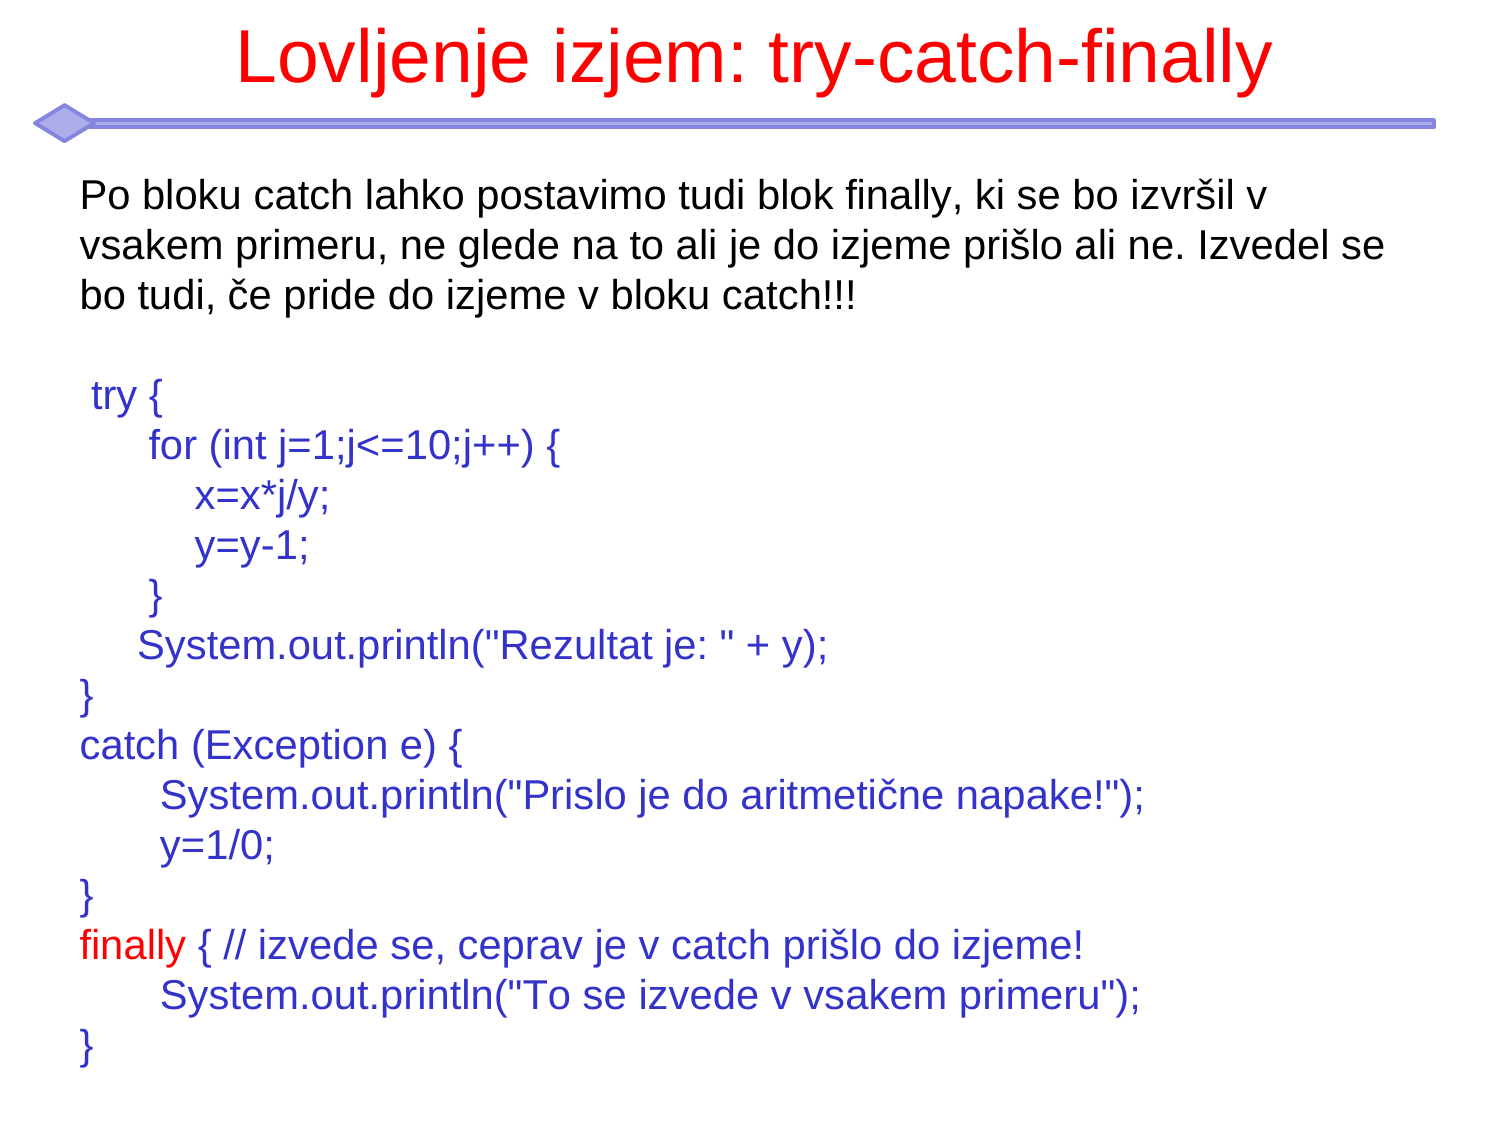

# Lovljenje izjem: try-catch-finally
Po bloku catch lahko postavimo tudi blok finally, ki se bo izvršil v vsakem primeru, ne glede na to ali je do izjeme prišlo ali ne. Izvedel se bo tudi, če pride do izjeme v bloku catch!!!
 try {
 for (int j=1;j<=10;j++) {
 x=x*j/y;
 y=y-1;
 }
 System.out.println("Rezultat je: " + y);
}
catch (Exception e) {
 System.out.println("Prislo je do aritmetične napake!");
 y=1/0;
}
finally { // izvede se, ceprav je v catch prišlo do izjeme!
 System.out.println("To se izvede v vsakem primeru");
}